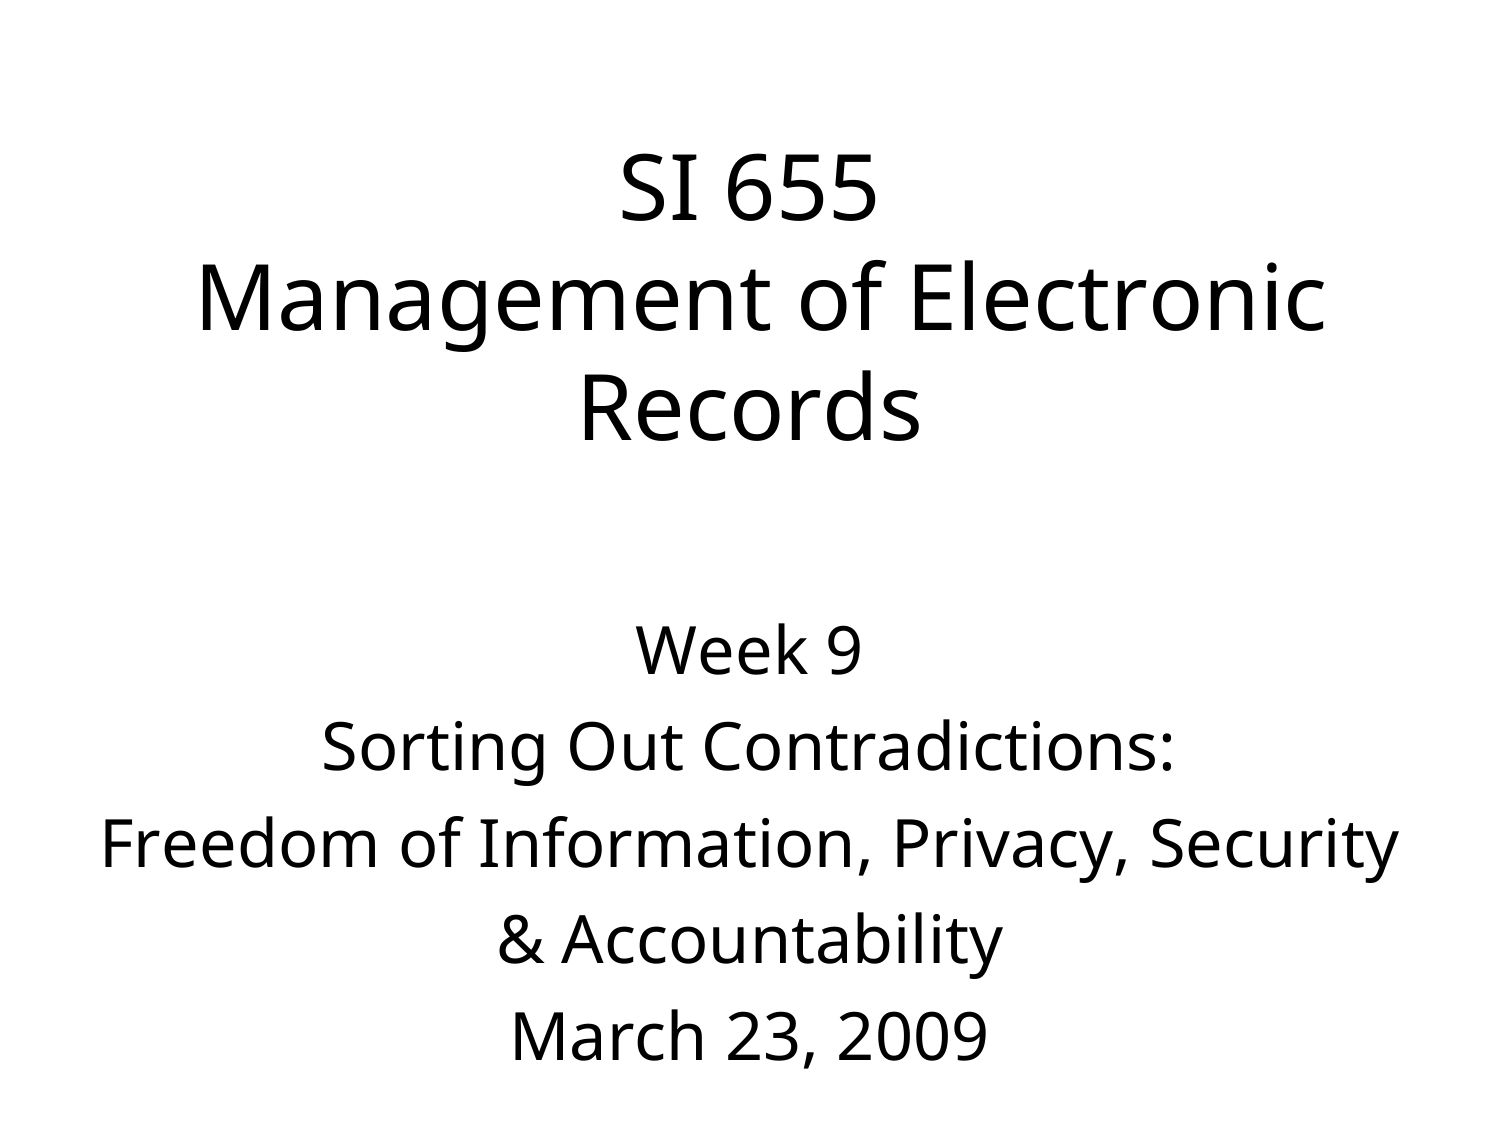

# SI 655 Management of Electronic Records
Week 9
Sorting Out Contradictions:
Freedom of Information, Privacy, Security
& Accountability
March 23, 2009